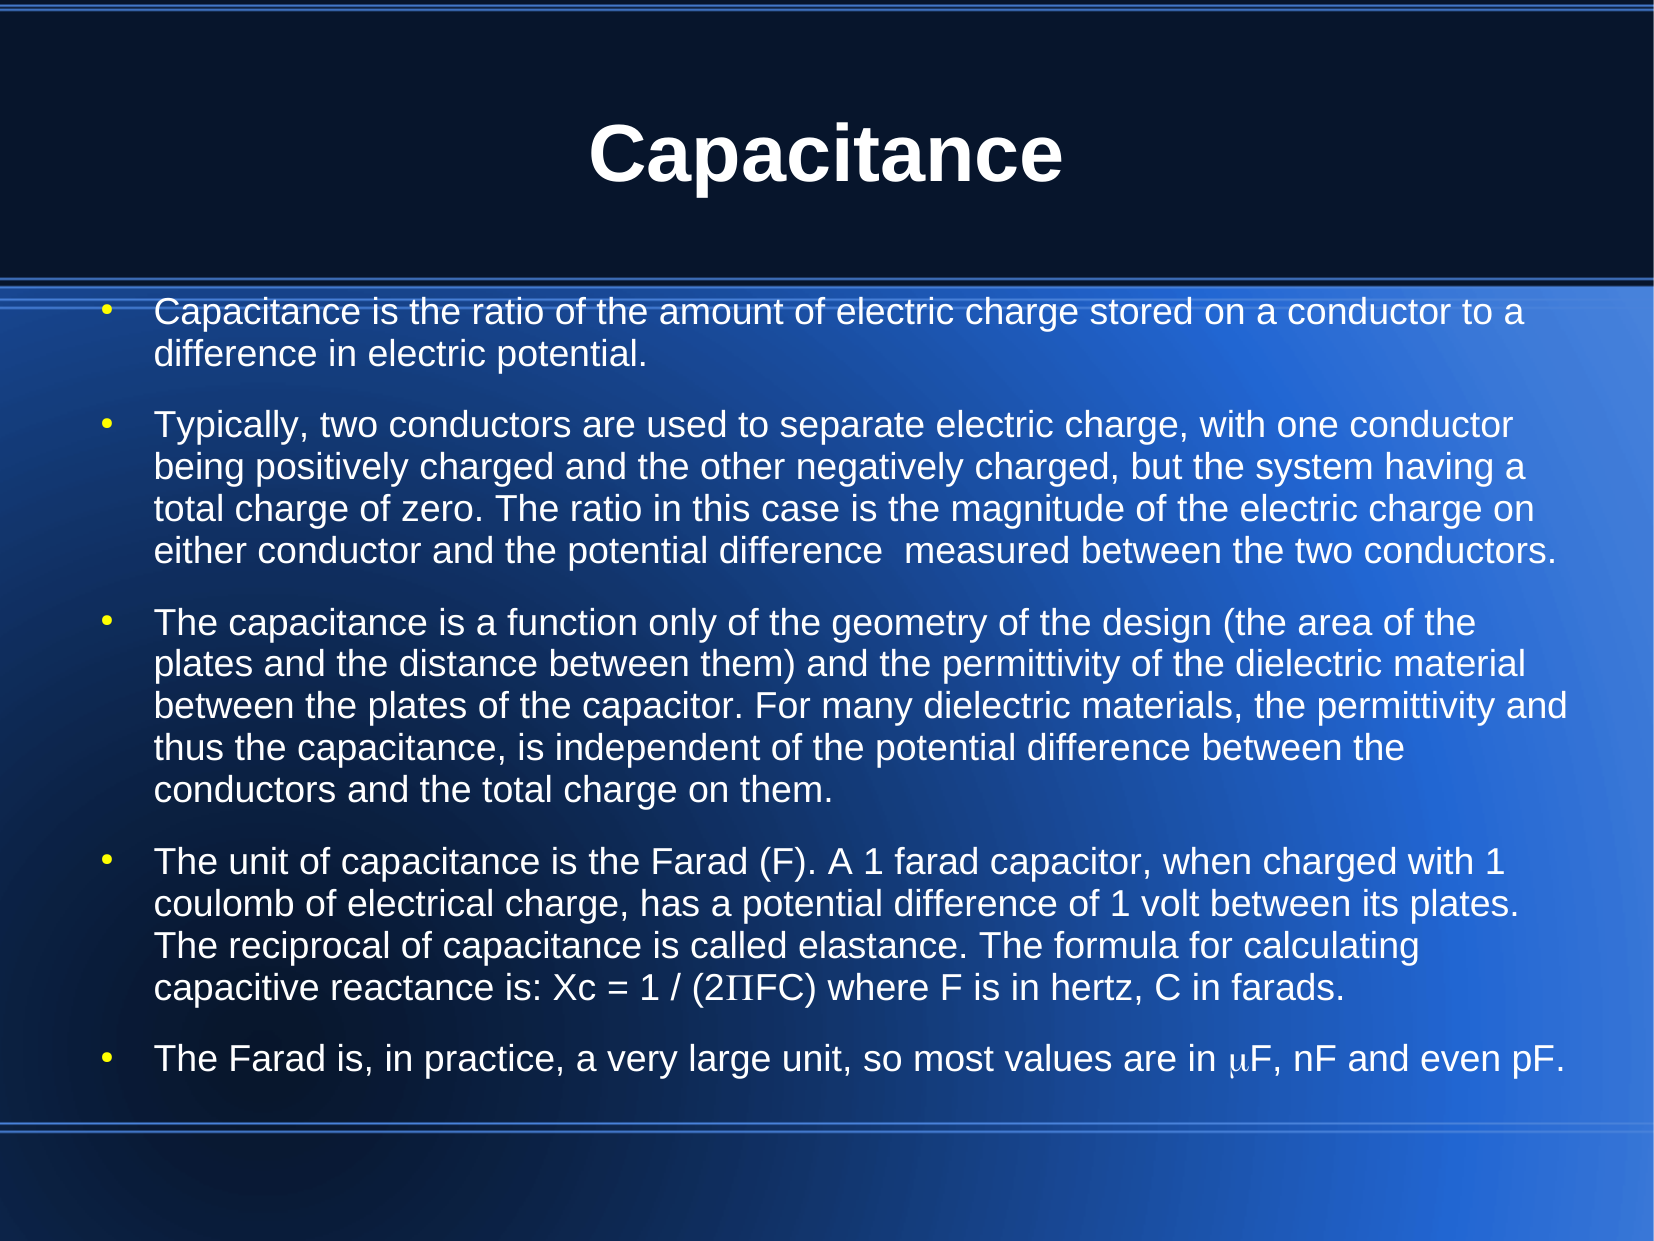

# Capacitance
Capacitance is the ratio of the amount of electric charge stored on a conductor to a difference in electric potential.
Typically, two conductors are used to separate electric charge, with one conductor being positively charged and the other negatively charged, but the system having a total charge of zero. The ratio in this case is the magnitude of the electric charge on either conductor and the potential difference measured between the two conductors.
The capacitance is a function only of the geometry of the design (the area of the plates and the distance between them) and the permittivity of the dielectric material between the plates of the capacitor. For many dielectric materials, the permittivity and thus the capacitance, is independent of the potential difference between the conductors and the total charge on them.
The unit of capacitance is the Farad (F). A 1 farad capacitor, when charged with 1 coulomb of electrical charge, has a potential difference of 1 volt between its plates. The reciprocal of capacitance is called elastance. The formula for calculating capacitive reactance is: Xc = 1 / (2PFC) where F is in hertz, C in farads.
The Farad is, in practice, a very large unit, so most values are in mF, nF and even pF.